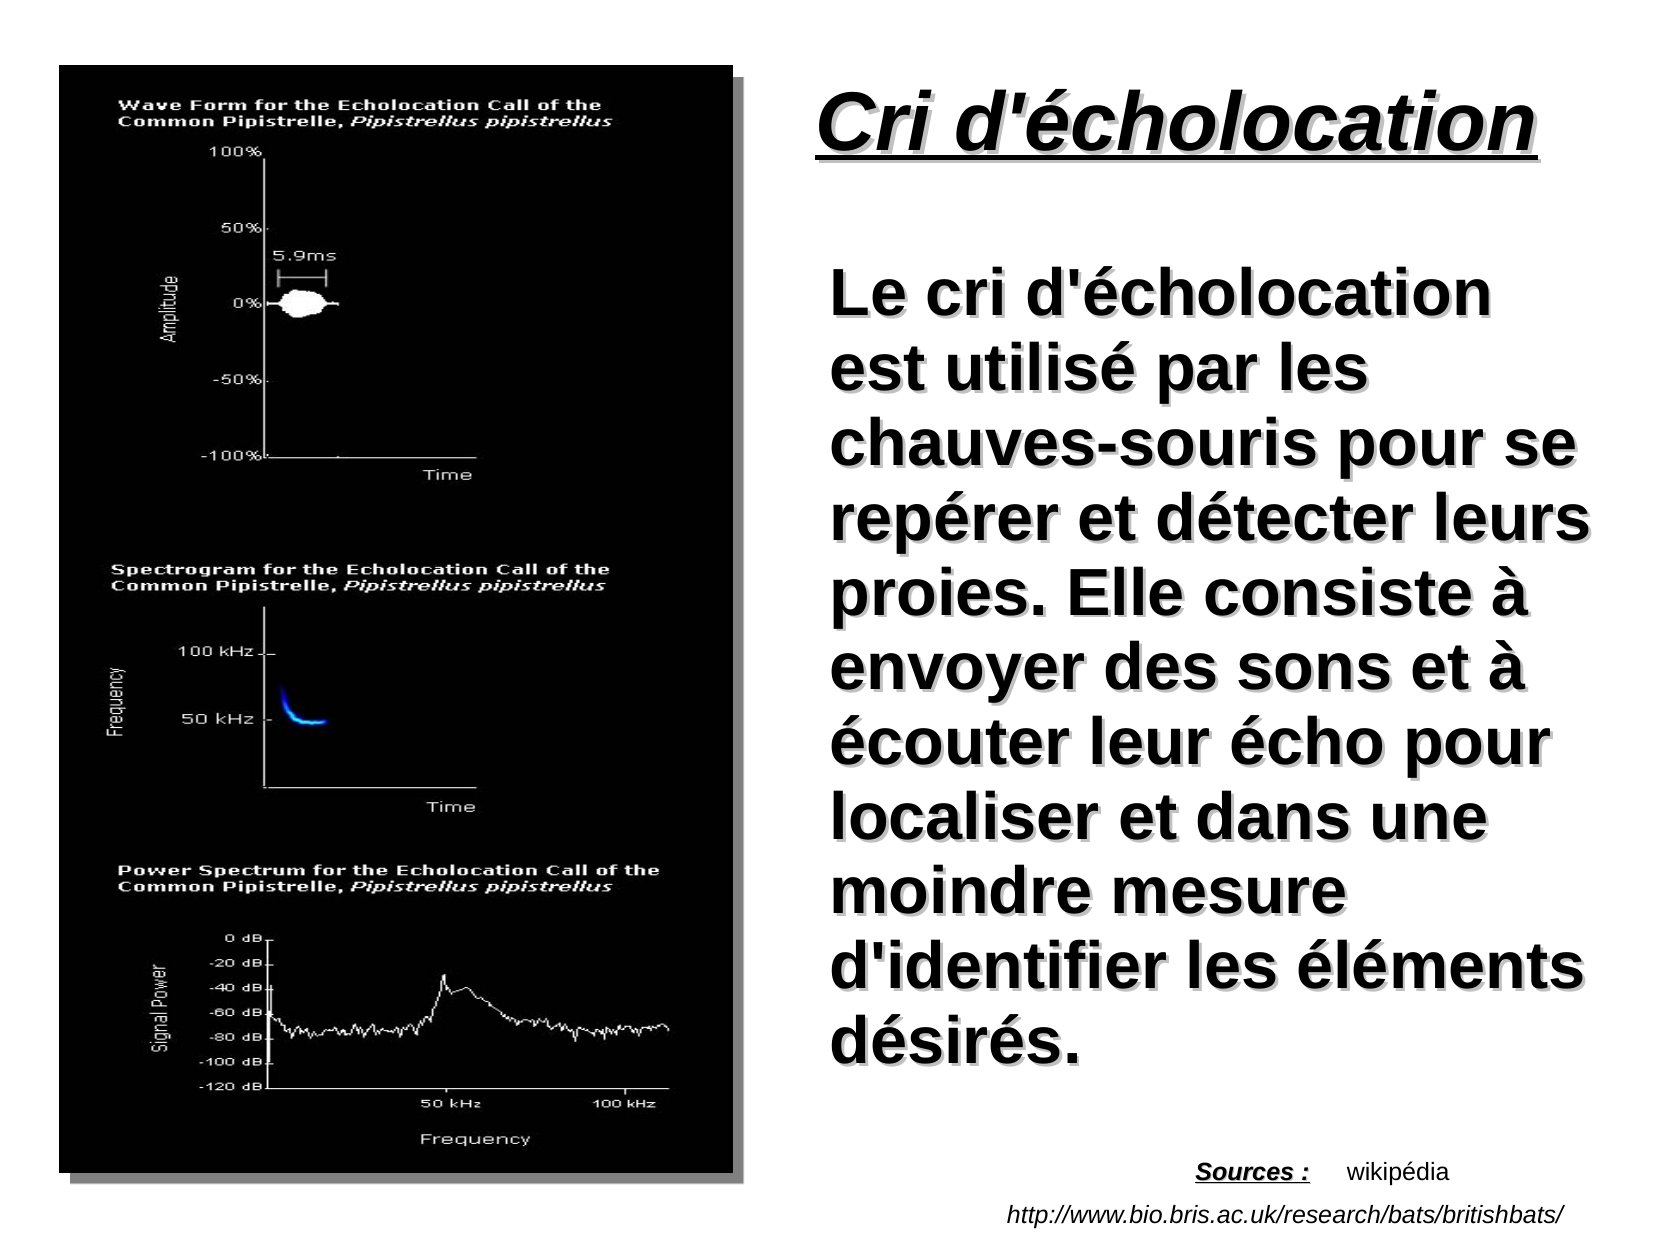

# Cri d'écholocation
Le cri d'écholocation est utilisé par les chauves-souris pour se repérer et détecter leurs proies. Elle consiste à envoyer des sons et à écouter leur écho pour localiser et dans une moindre mesure d'identifier les éléments désirés.
Sources :
wikipédia
http://www.bio.bris.ac.uk/research/bats/britishbats/